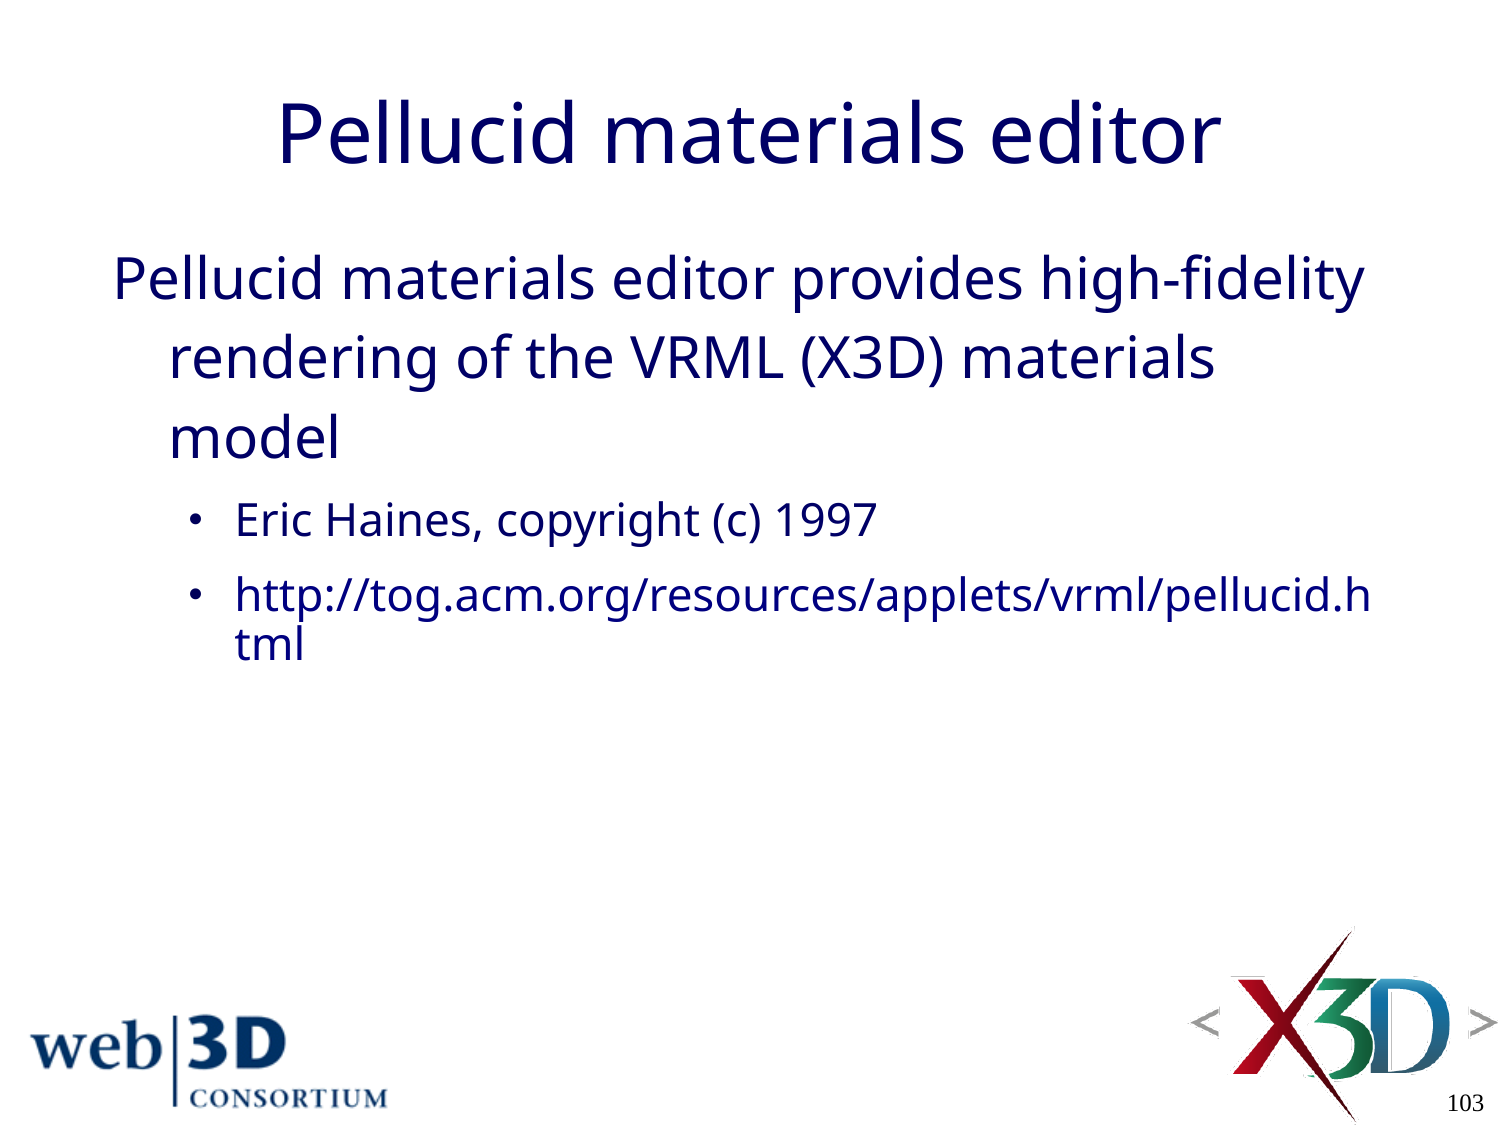

# Pellucid materials editor
Pellucid materials editor provides high-fidelity rendering of the VRML (X3D) materials model
Eric Haines, copyright (c) 1997
http://tog.acm.org/resources/applets/vrml/pellucid.html